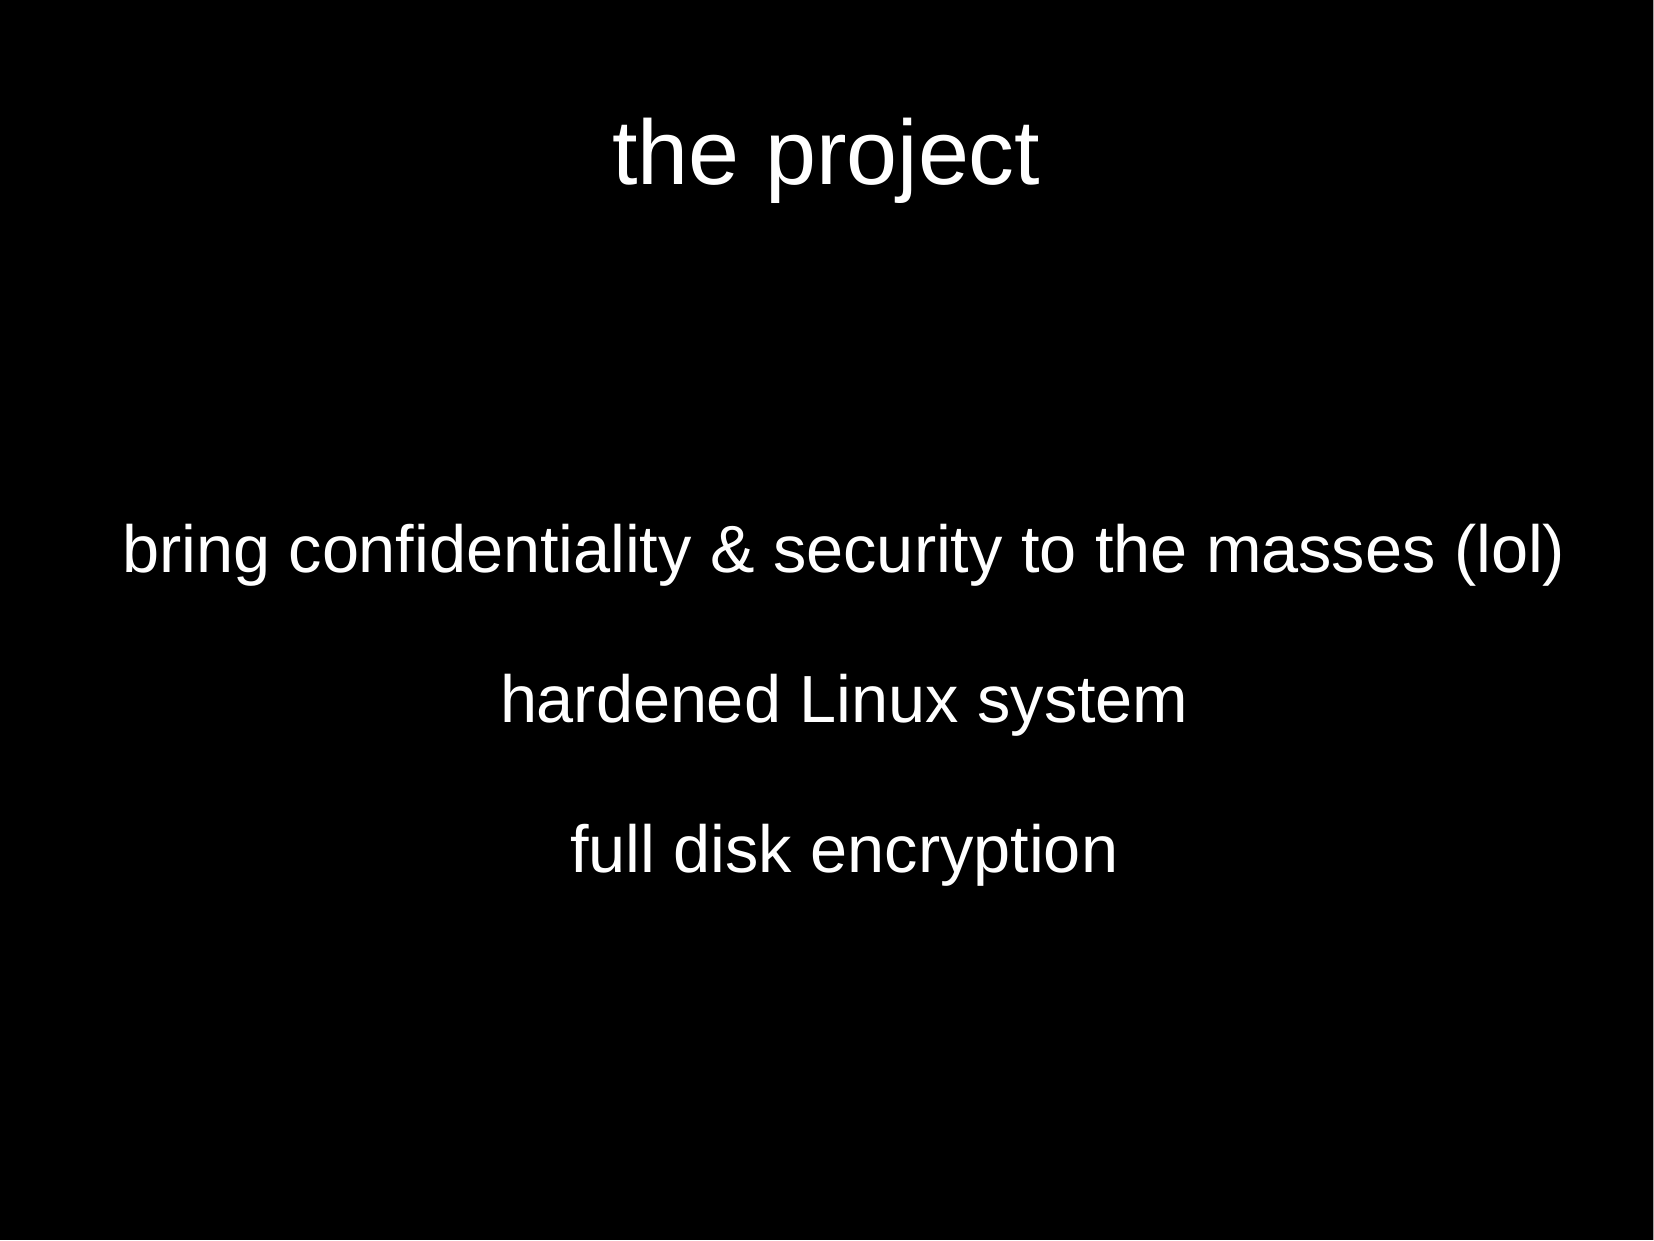

# the project
bring confidentiality & security to the masses (lol)
hardened Linux system
full disk encryption